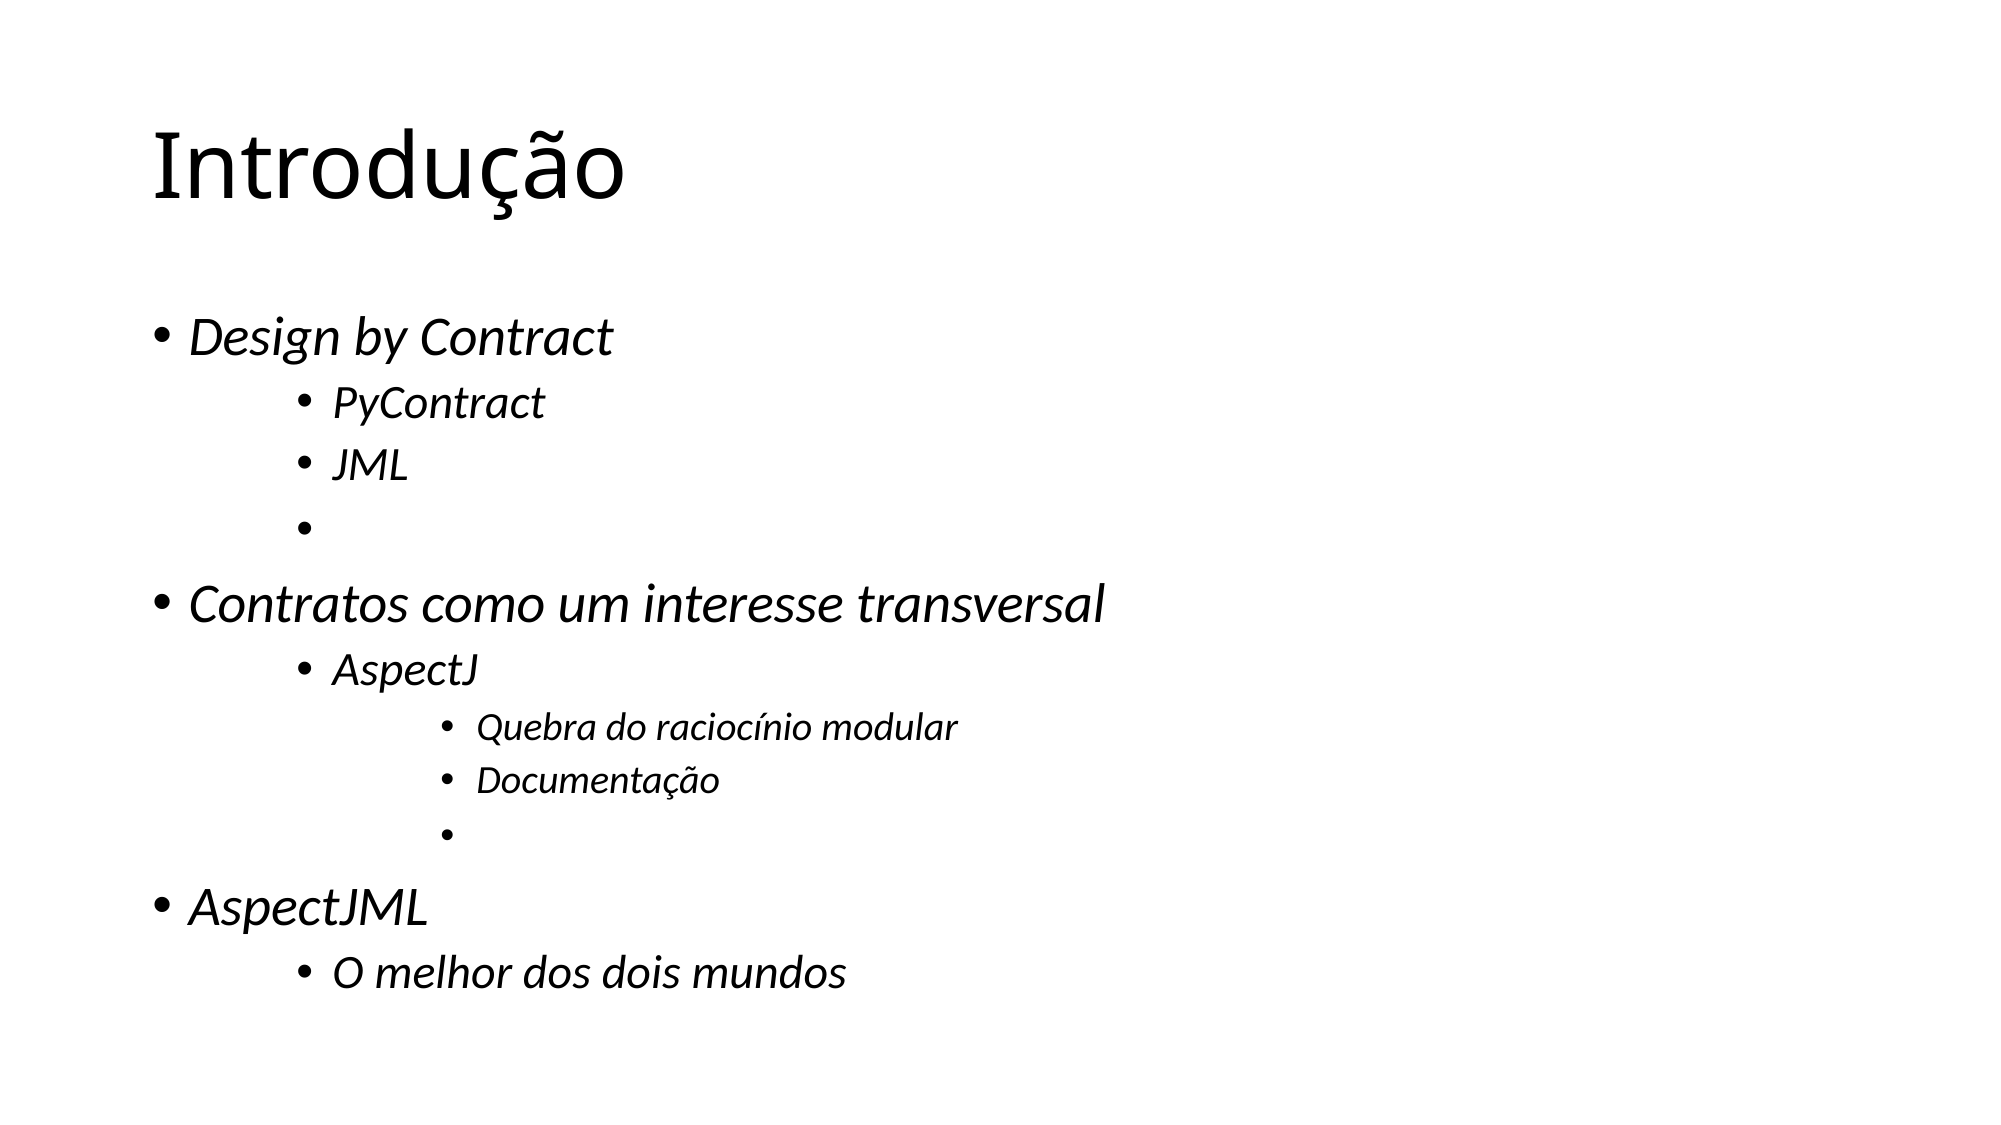

# Introdução
Design by Contract
PyContract
JML
Contratos como um interesse transversal
AspectJ
Quebra do raciocínio modular
Documentação
AspectJML
O melhor dos dois mundos